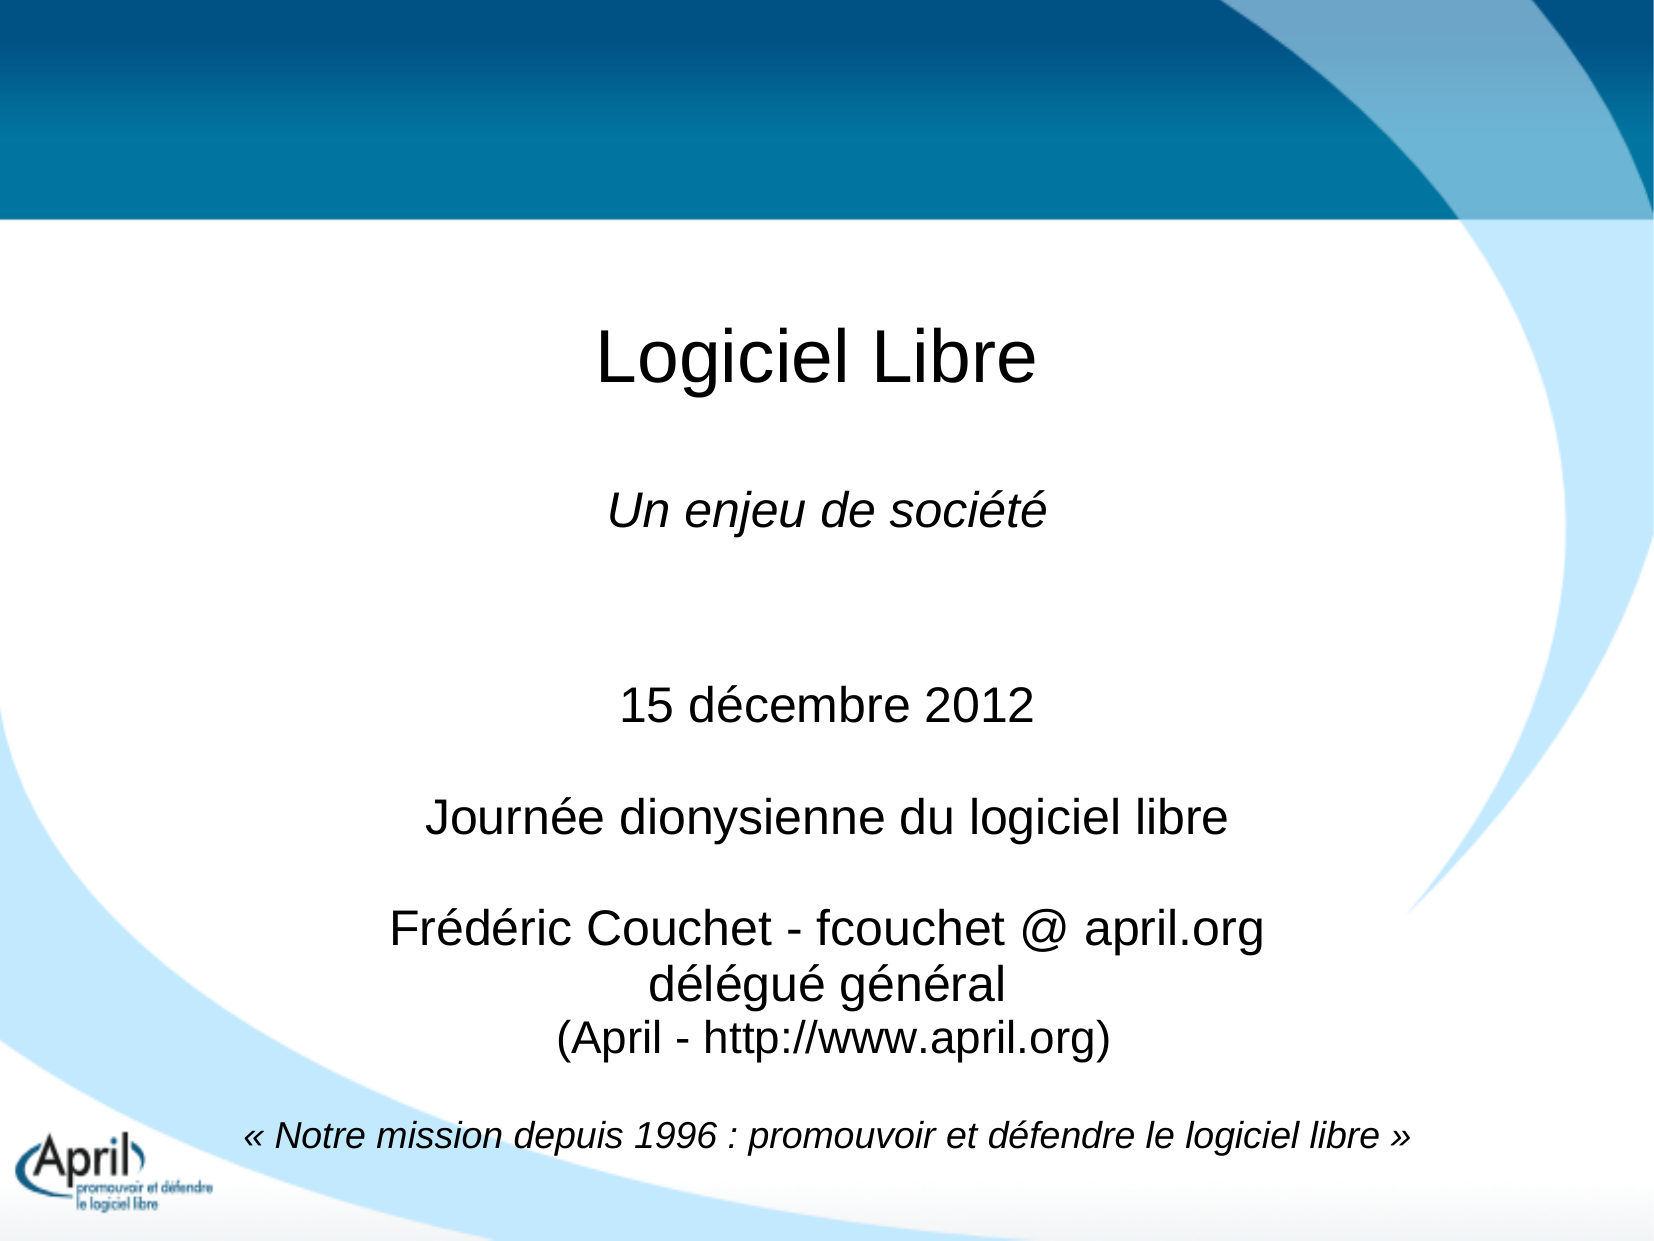

# Logiciel Libre
Un enjeu de société
15 décembre 2012
Journée dionysienne du logiciel libre
Frédéric Couchet - fcouchet @ april.org
délégué général
 (April - http://www.april.org)
« Notre mission depuis 1996 : promouvoir et défendre le logiciel libre »